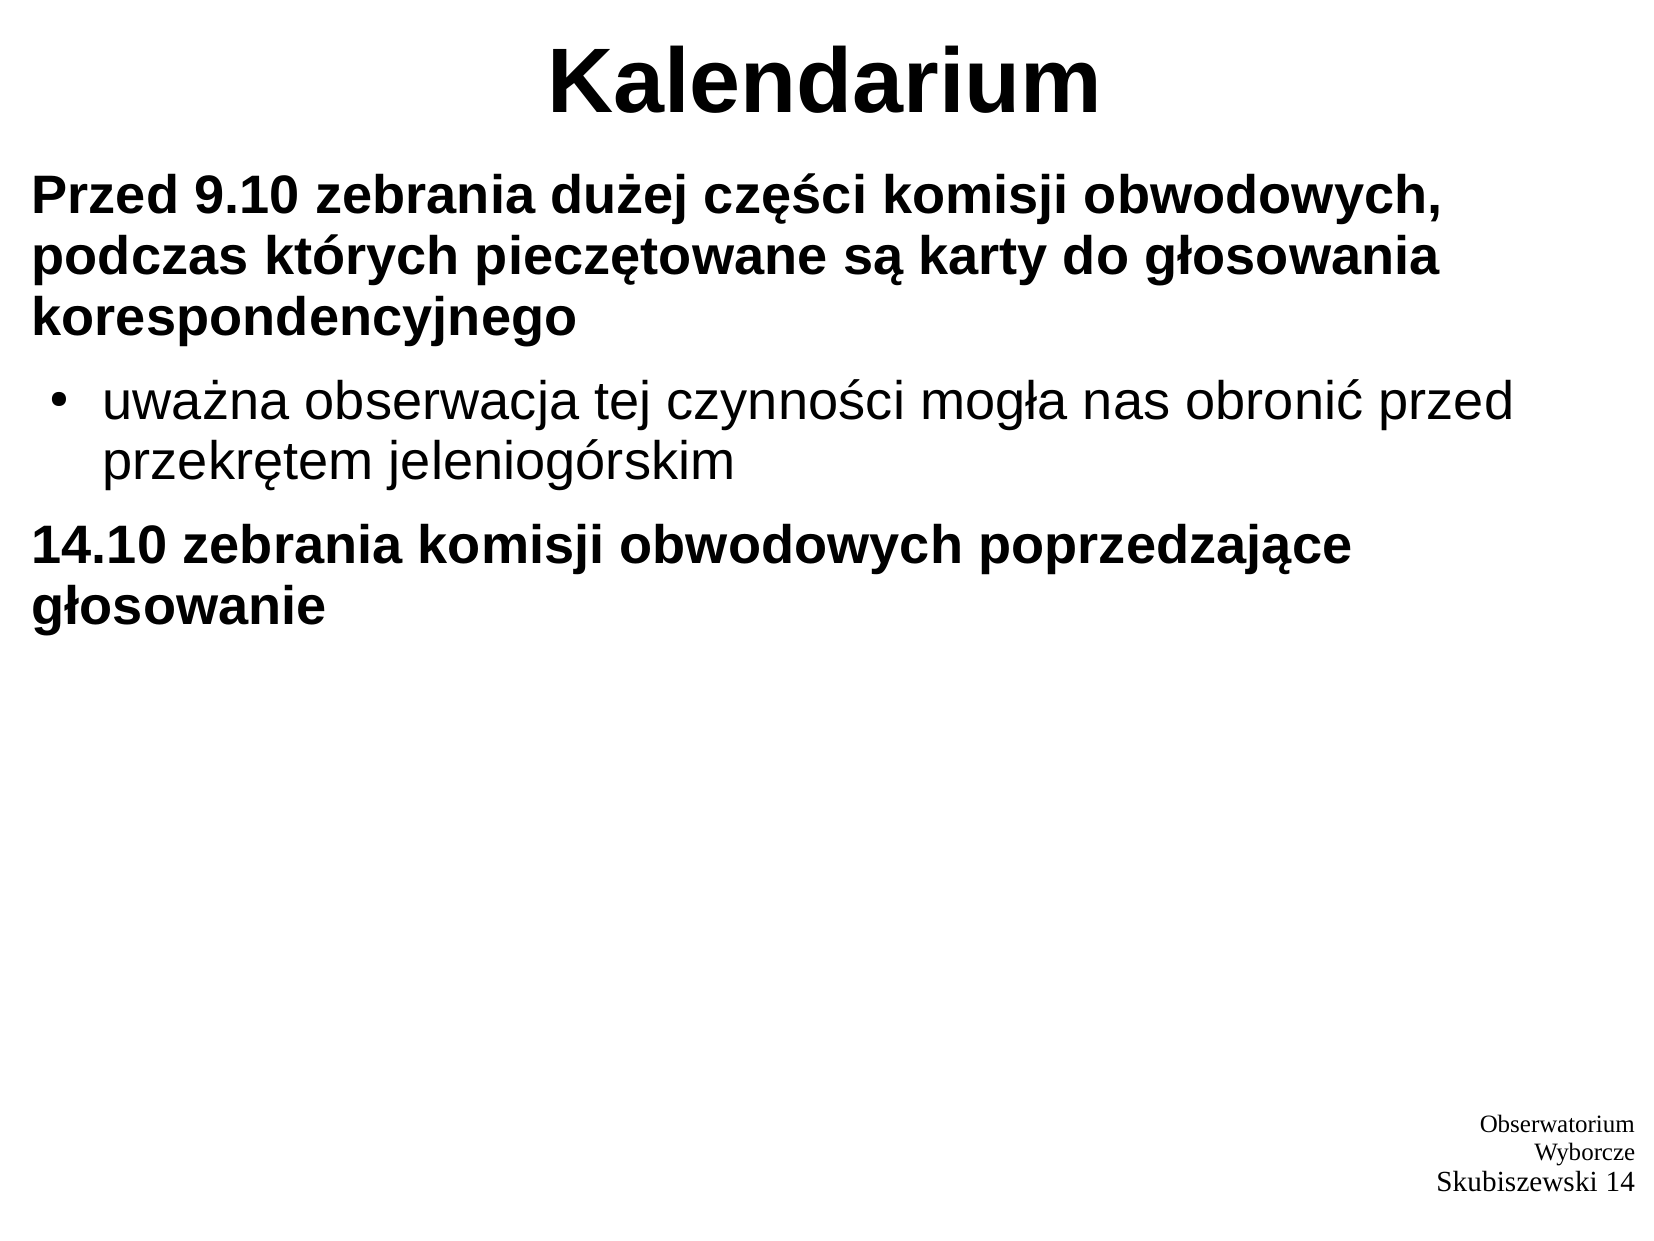

# Kalendarium
Przed 9.10 zebrania dużej części komisji obwodowych, podczas których pieczętowane są karty do głosowania korespondencyjnego
uważna obserwacja tej czynności mogła nas obronić przed przekrętem jeleniogórskim
14.10 zebrania komisji obwodowych poprzedzające głosowanie
14